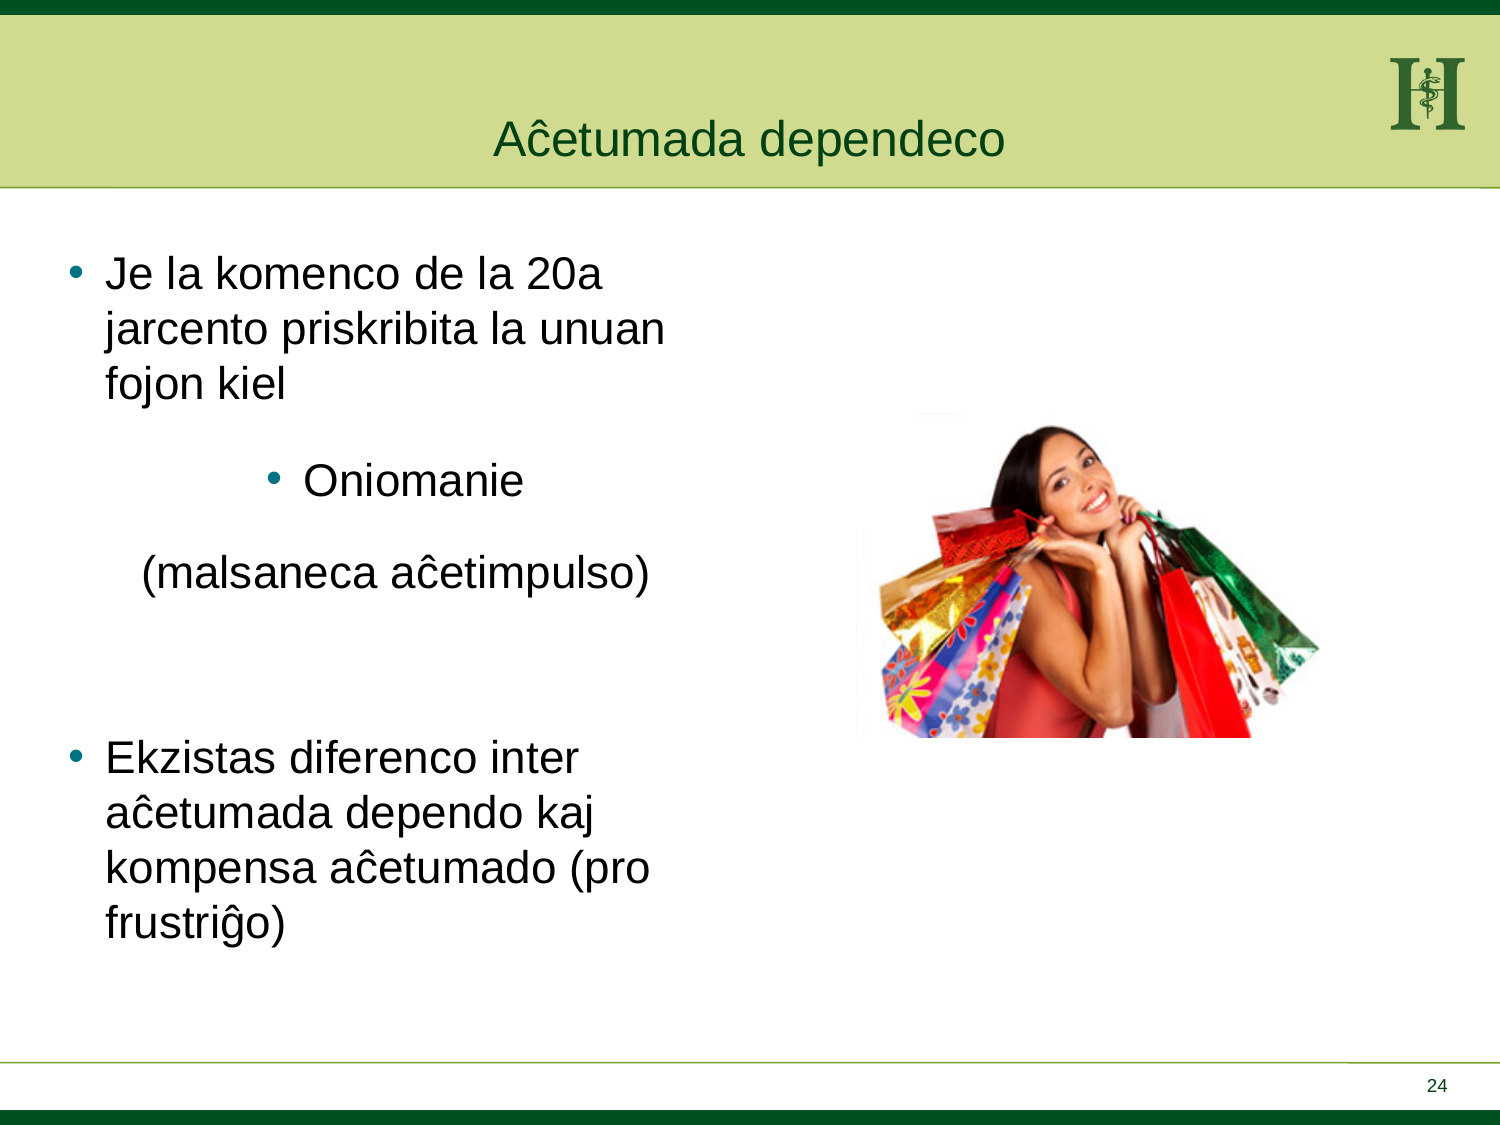

# Aĉetumada dependeco
Je la komenco de la 20a jarcento priskribita la unuan fojon kiel
Oniomanie
(malsaneca aĉetimpulso)
Ekzistas diferenco inter aĉetumada dependo kaj kompensa aĉetumado (pro frustriĝo)